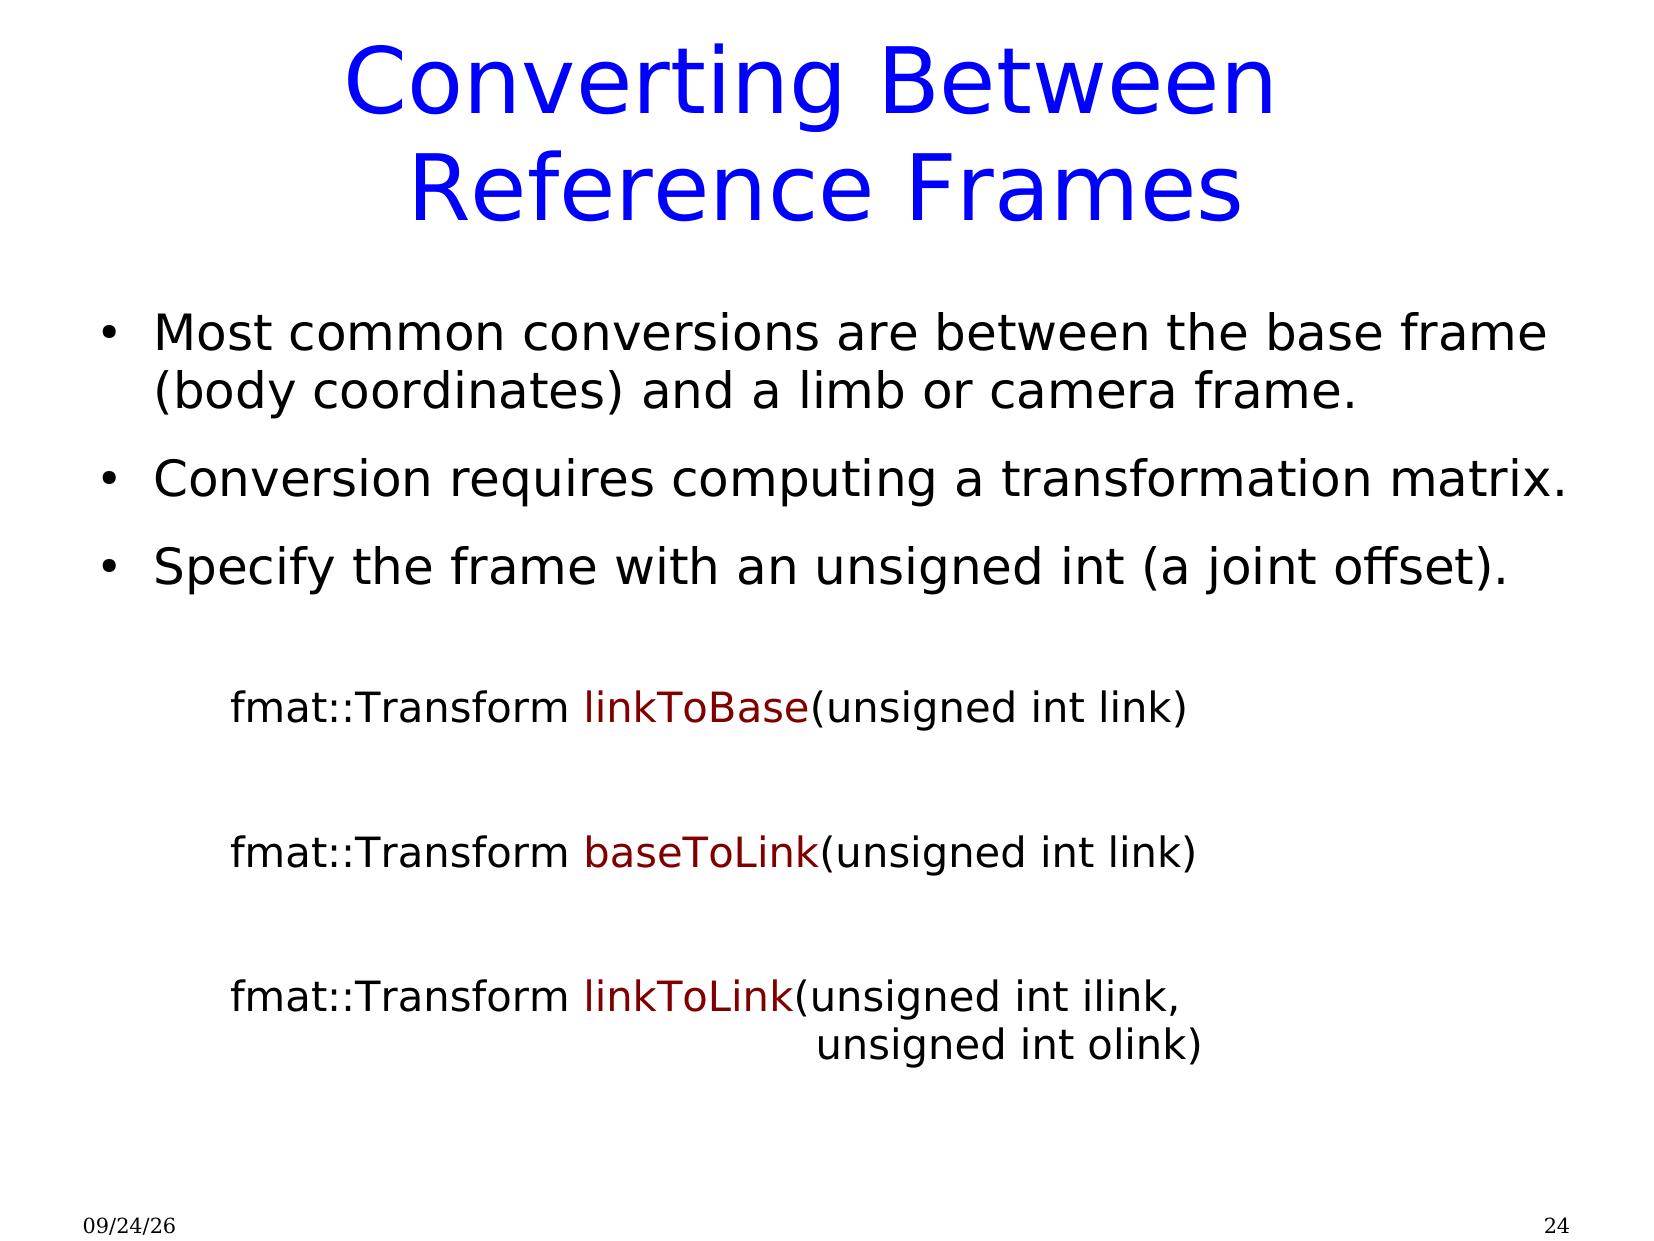

# Converting Between Reference Frames
Most common conversions are between the base frame (body coordinates) and a limb or camera frame.
Conversion requires computing a transformation matrix.
Specify the frame with an unsigned int (a joint offset).
 fmat::Transform linkToBase(unsigned int link)
 fmat::Transform baseToLink(unsigned int link)
 fmat::Transform linkToLink(unsigned int ilink,
							 unsigned int olink)
24